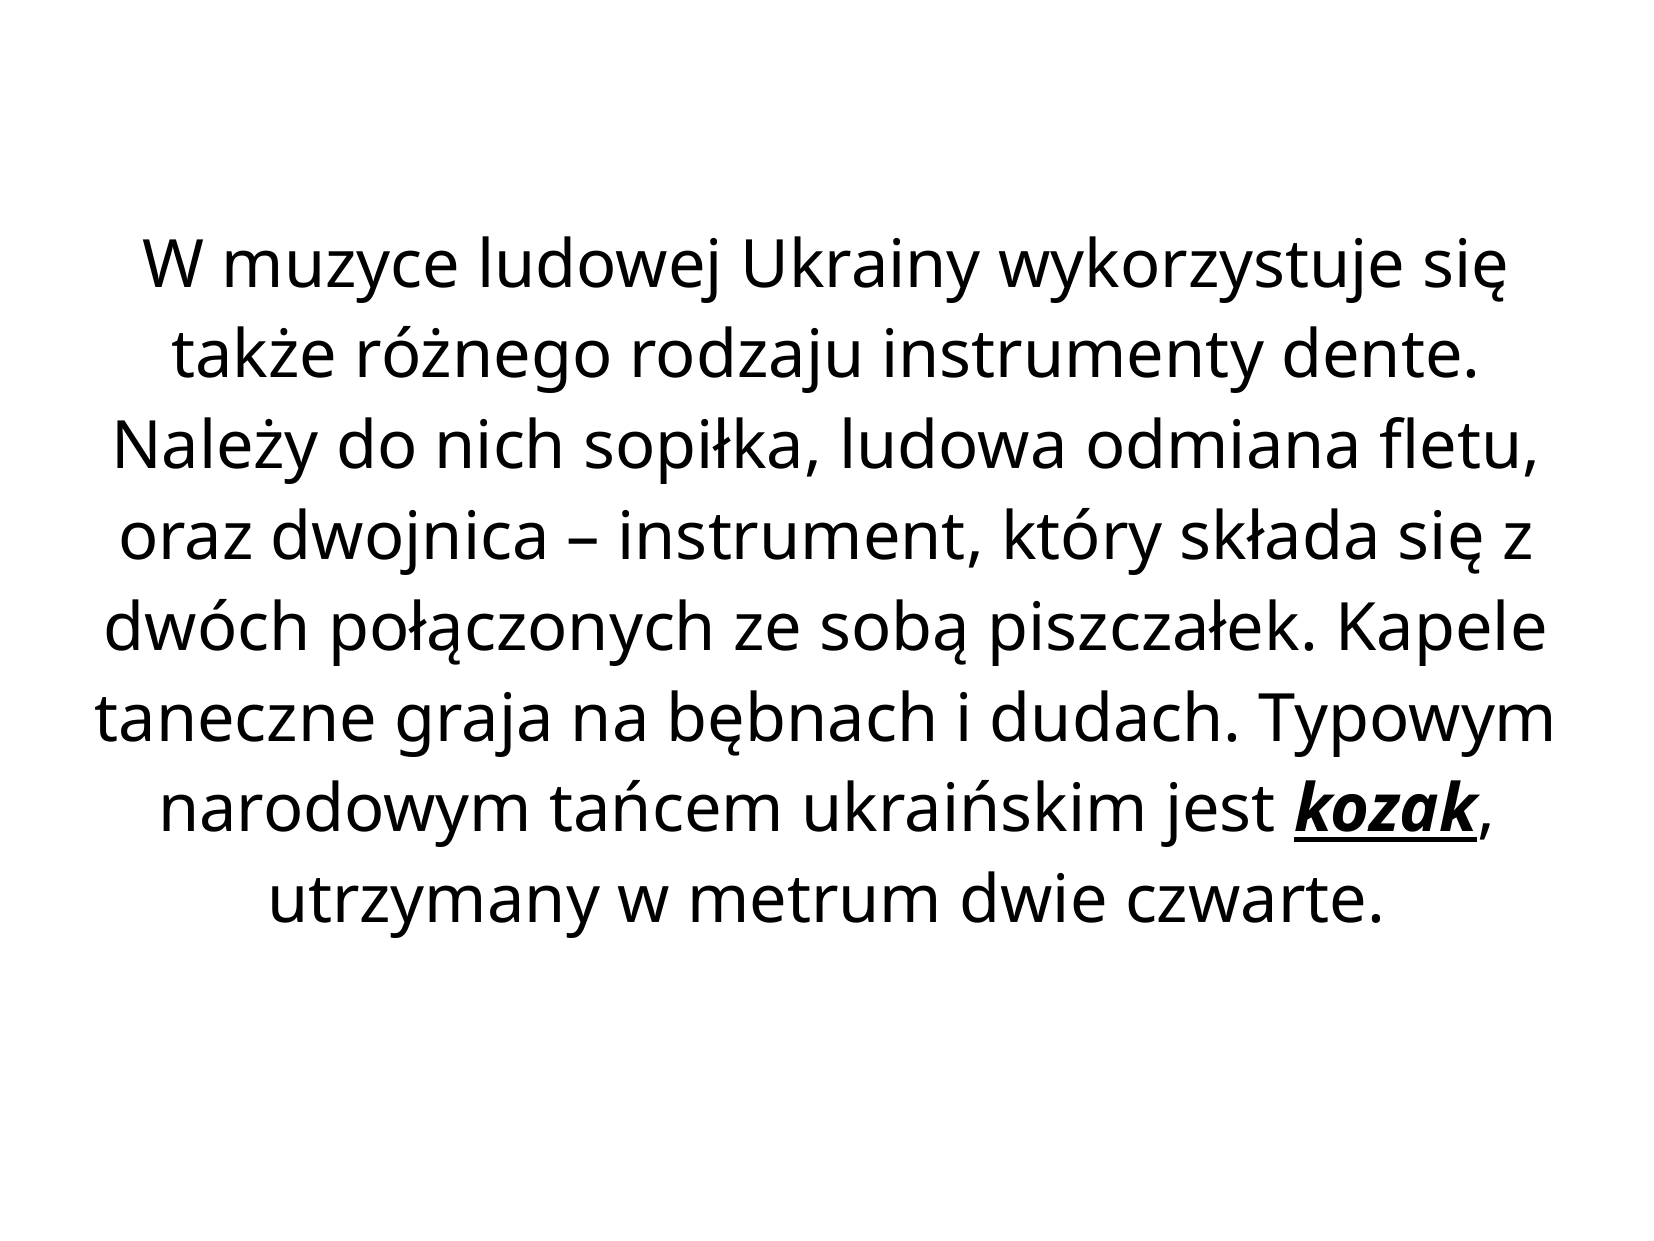

# W muzyce ludowej Ukrainy wykorzystuje się także różnego rodzaju instrumenty dente. Należy do nich sopiłka, ludowa odmiana fletu, oraz dwojnica – instrument, który składa się z dwóch połączonych ze sobą piszczałek. Kapele taneczne graja na bębnach i dudach. Typowym narodowym tańcem ukraińskim jest kozak, utrzymany w metrum dwie czwarte.